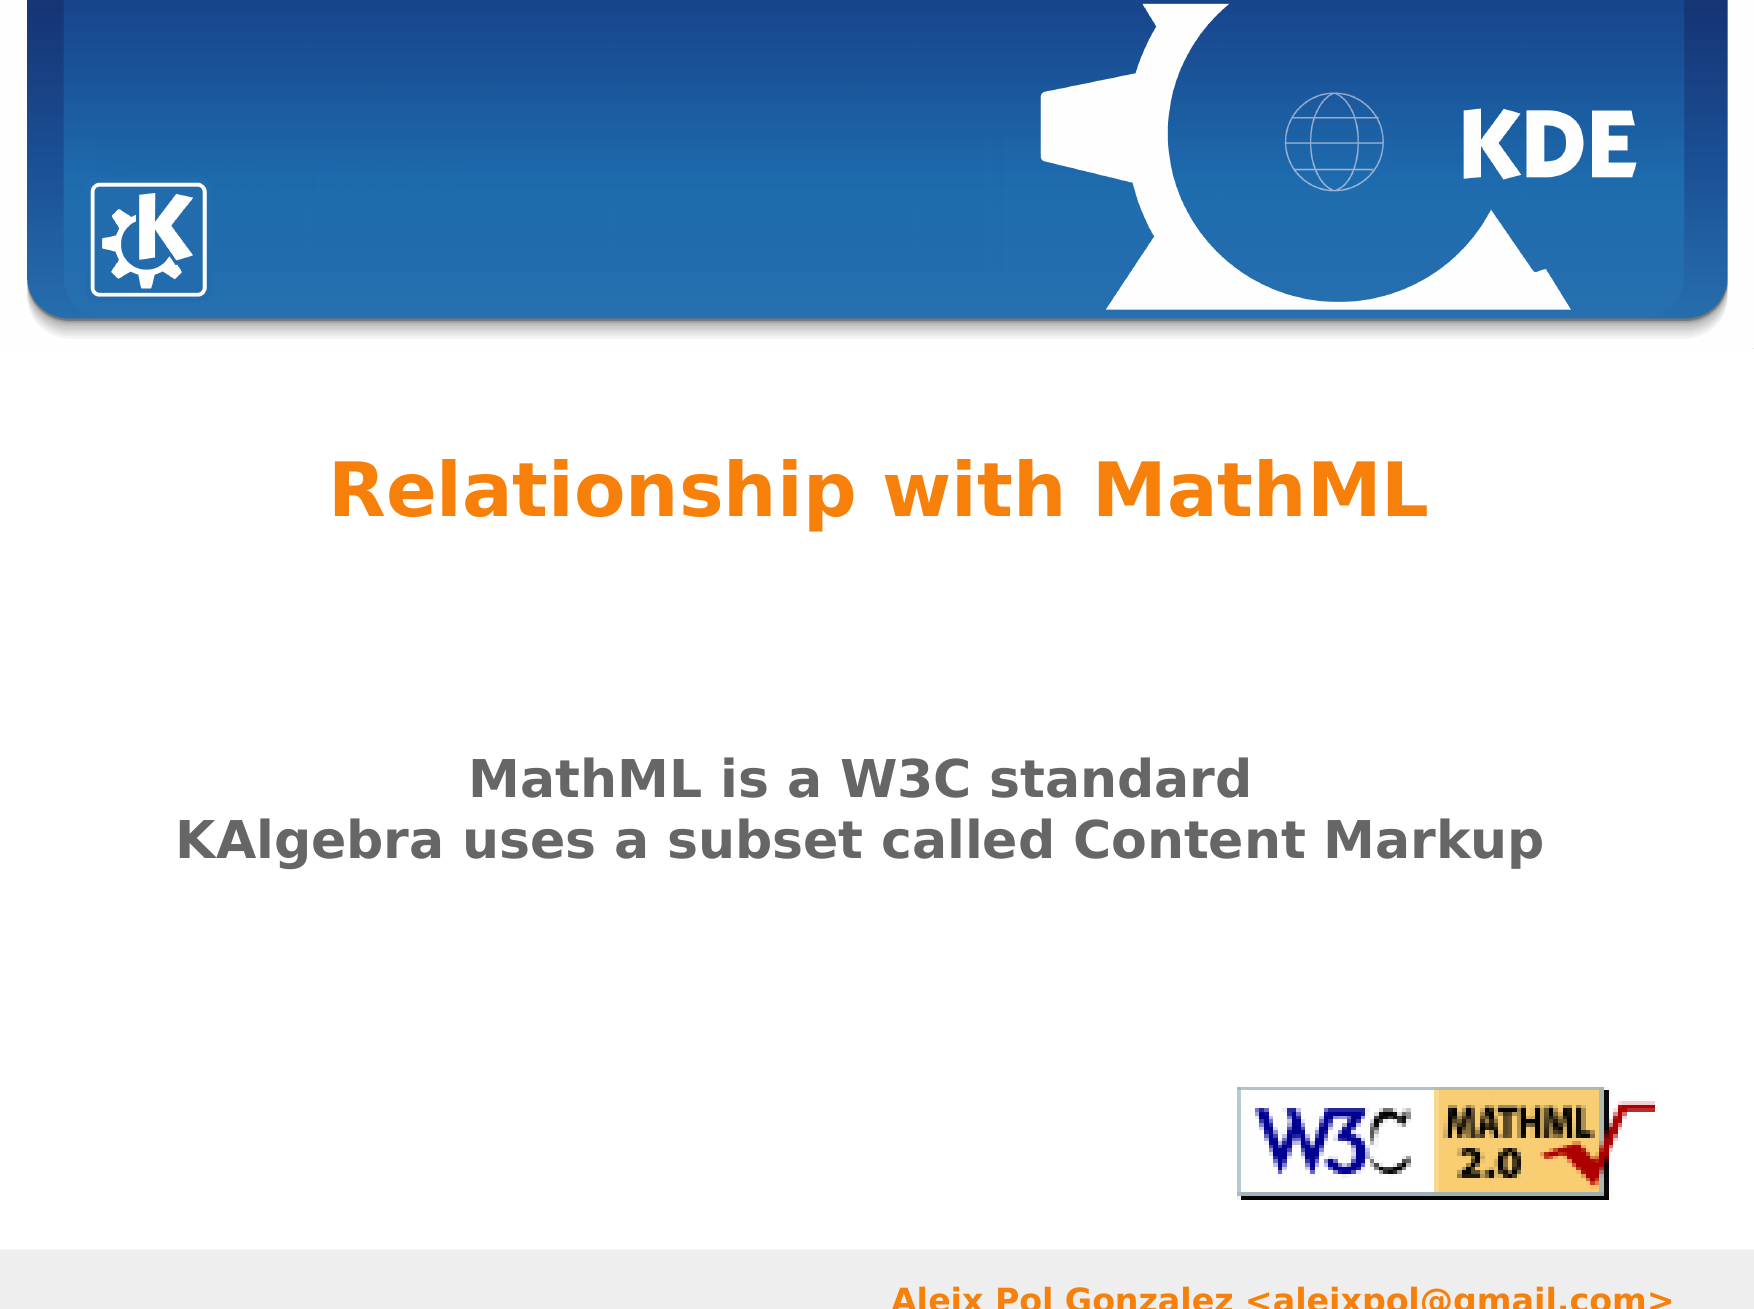

Relationship with MathML
MathML is a W3C standard
KAlgebra uses a subset called Content Markup